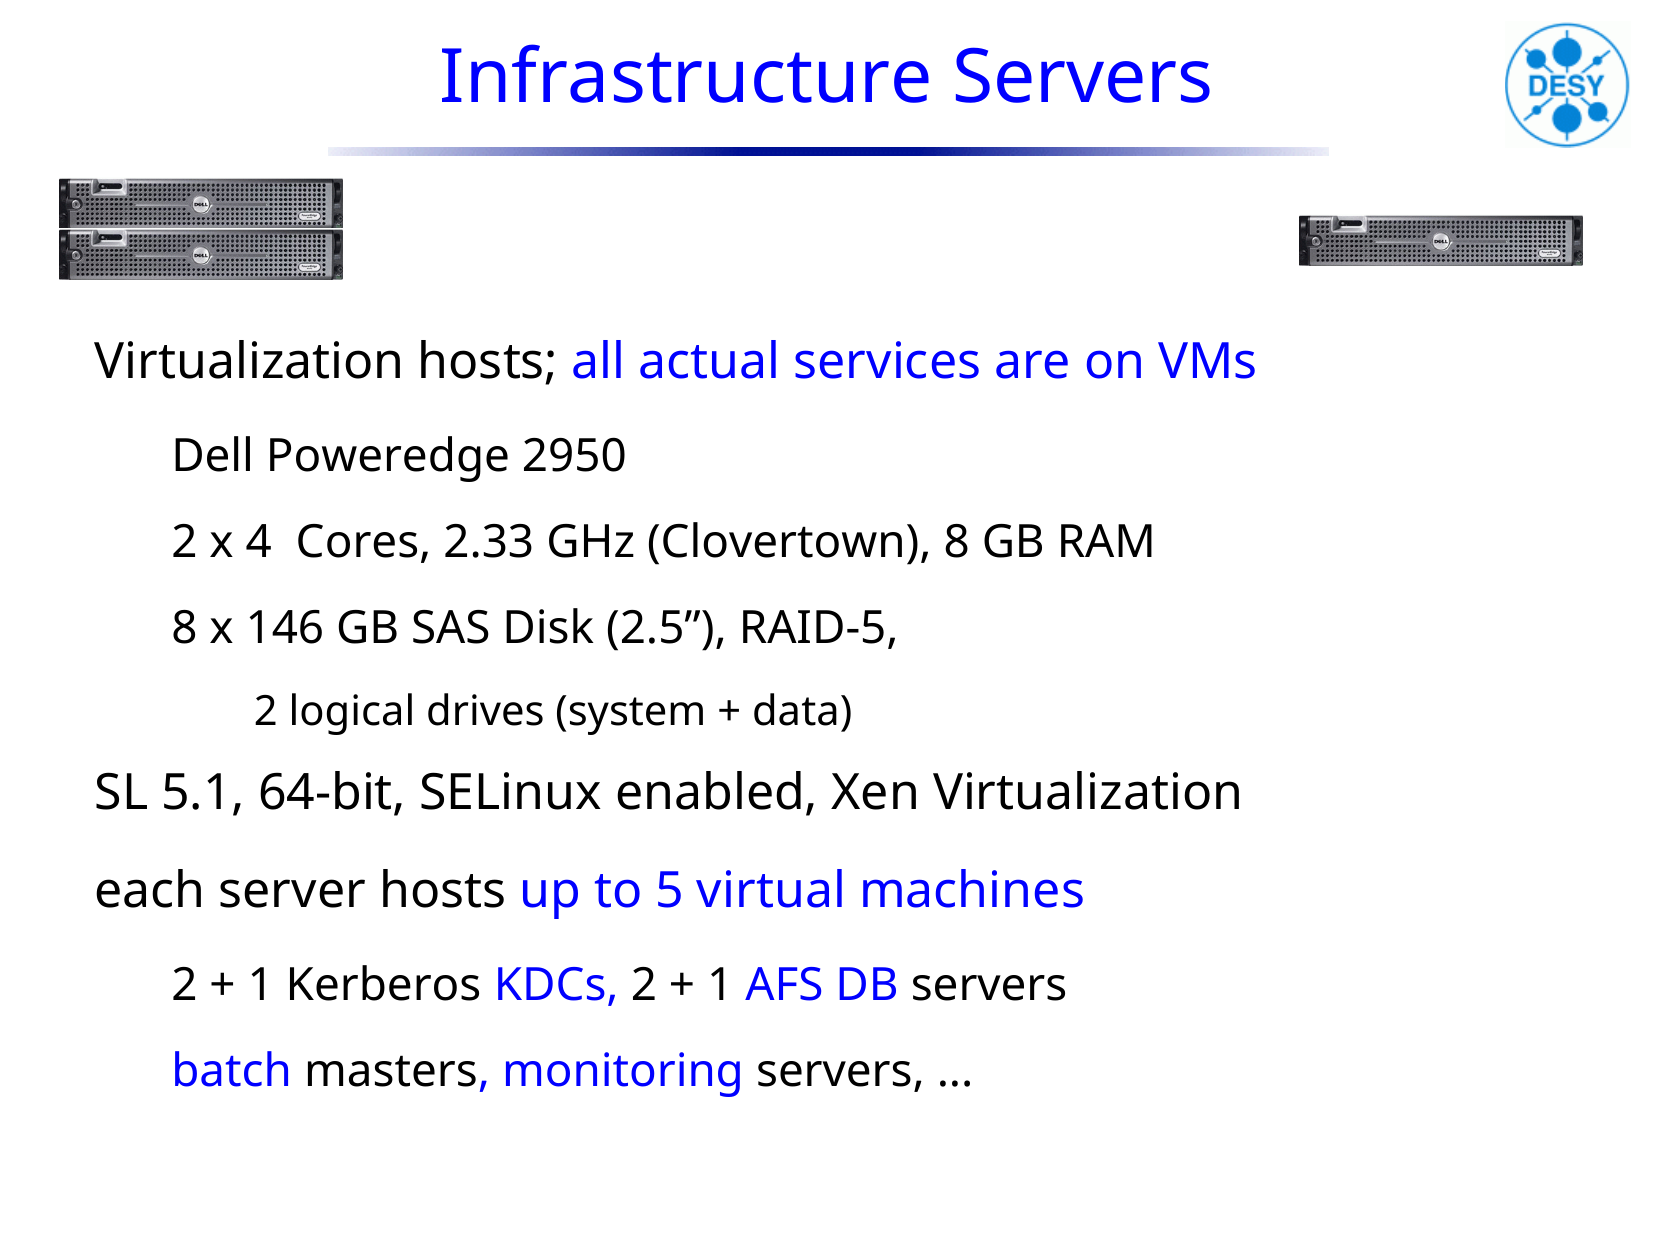

# Infrastructure Servers
Virtualization hosts; all actual services are on VMs
Dell Poweredge 2950
2 x 4 Cores, 2.33 GHz (Clovertown), 8 GB RAM
8 x 146 GB SAS Disk (2.5”), RAID-5,
2 logical drives (system + data)
SL 5.1, 64-bit, SELinux enabled, Xen Virtualization
each server hosts up to 5 virtual machines
2 + 1 Kerberos KDCs, 2 + 1 AFS DB servers
batch masters, monitoring servers, ...